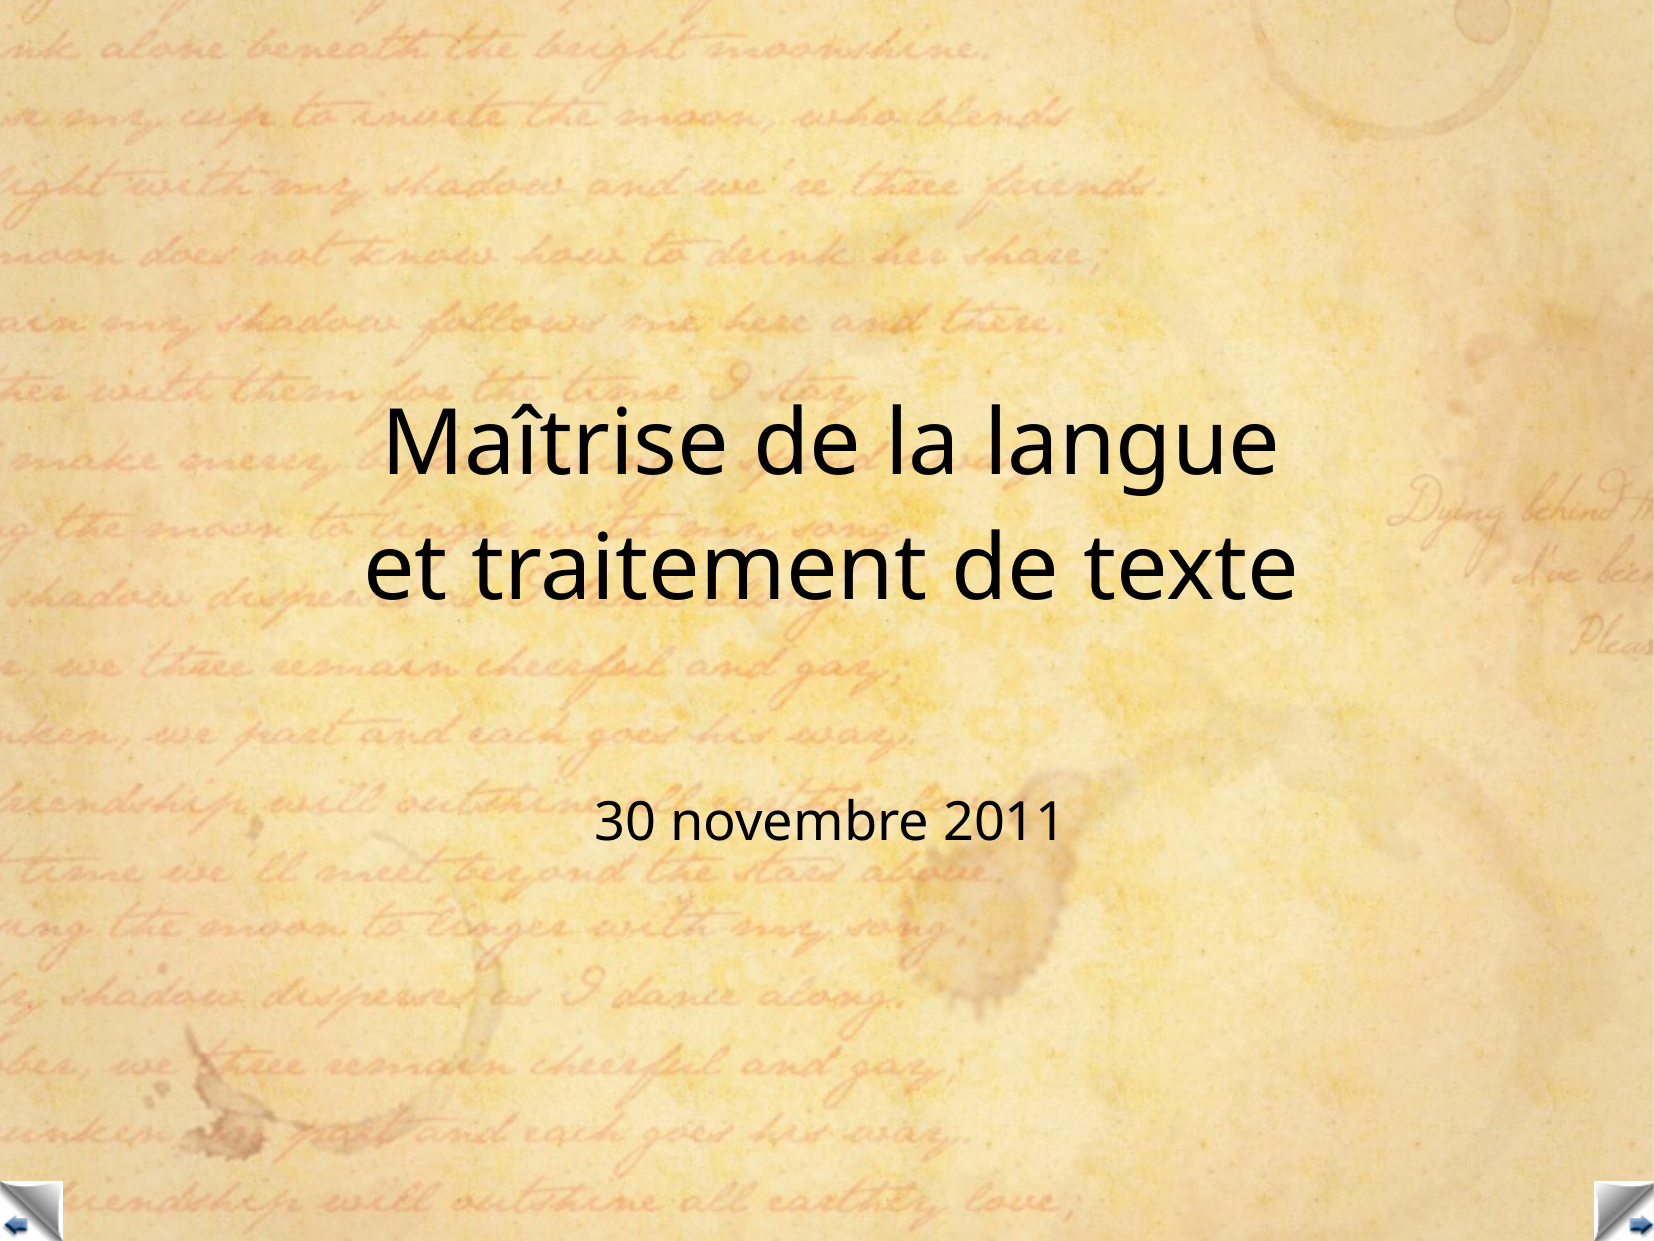

Maîtrise de la langue
et traitement de texte
30 novembre 2011